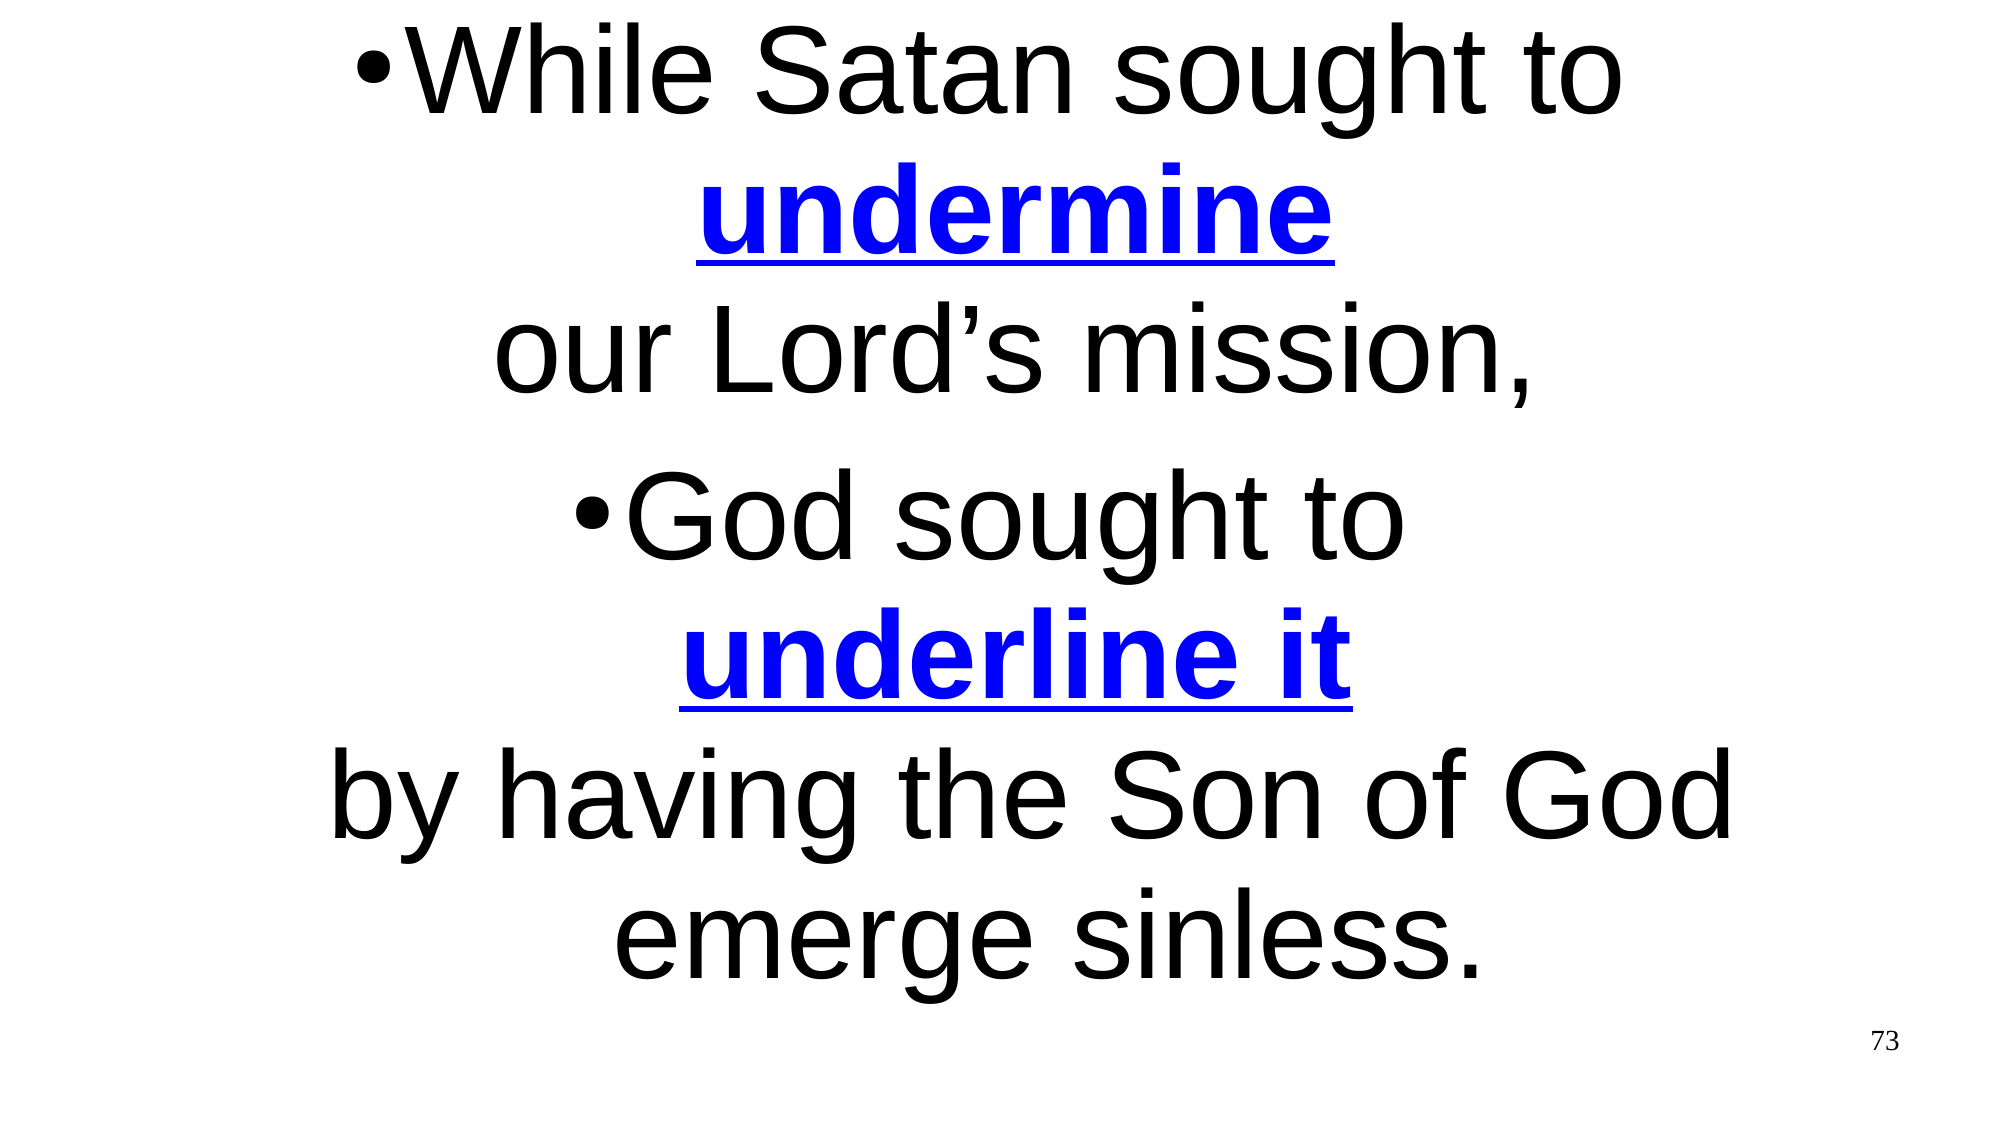

# While Satan sought to undermine our Lord’s mission,
God sought to
underline it
by having the Son of God
 emerge sinless.
73